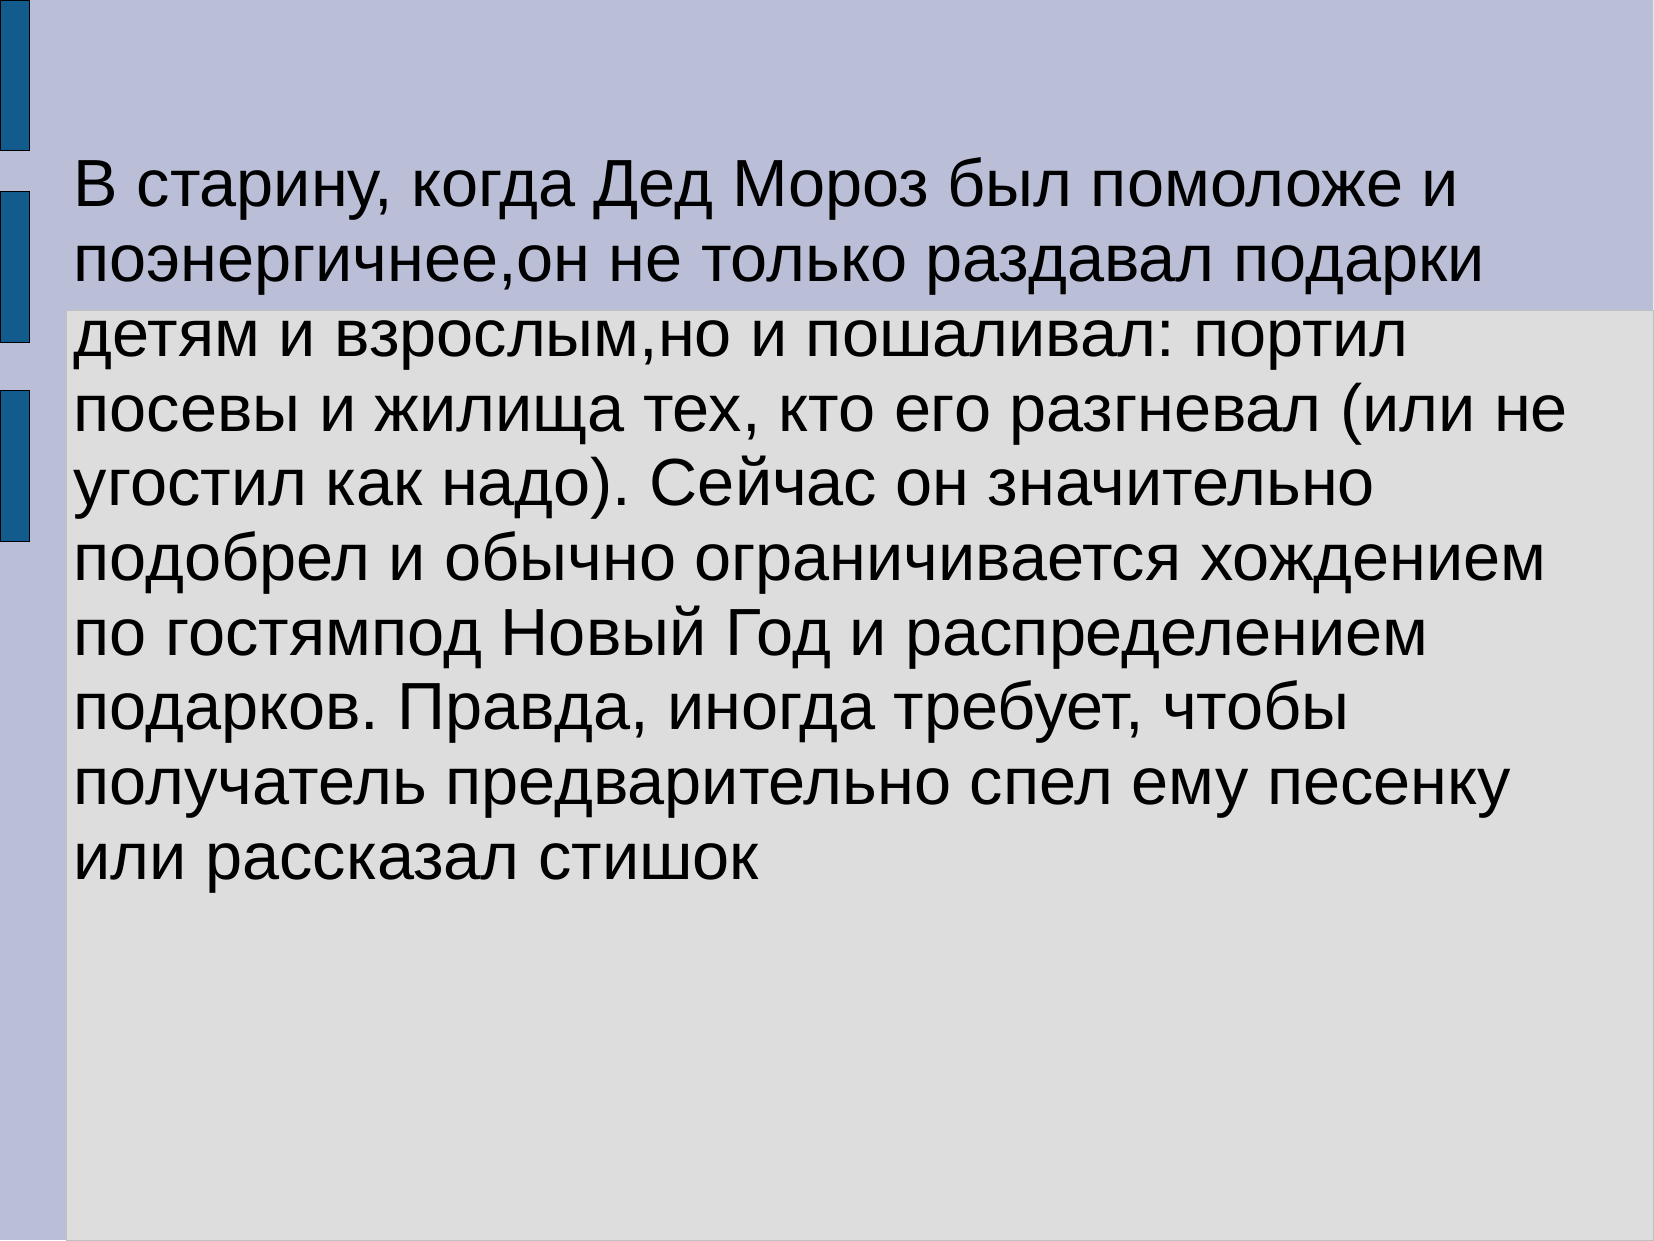

В старину, когда Дед Мороз был помоложе и поэнергичнее,он не только раздавал подарки детям и взрослым,но и пошаливал: портил посевы и жилища тех, кто его разгневал (или не угостил как надо). Сейчас он значительно подобрел и обычно ограничивается хождением по гостямпод Новый Год и распределением подарков. Правда, иногда требует, чтобы получатель предварительно спел ему песенку или рассказал стишок